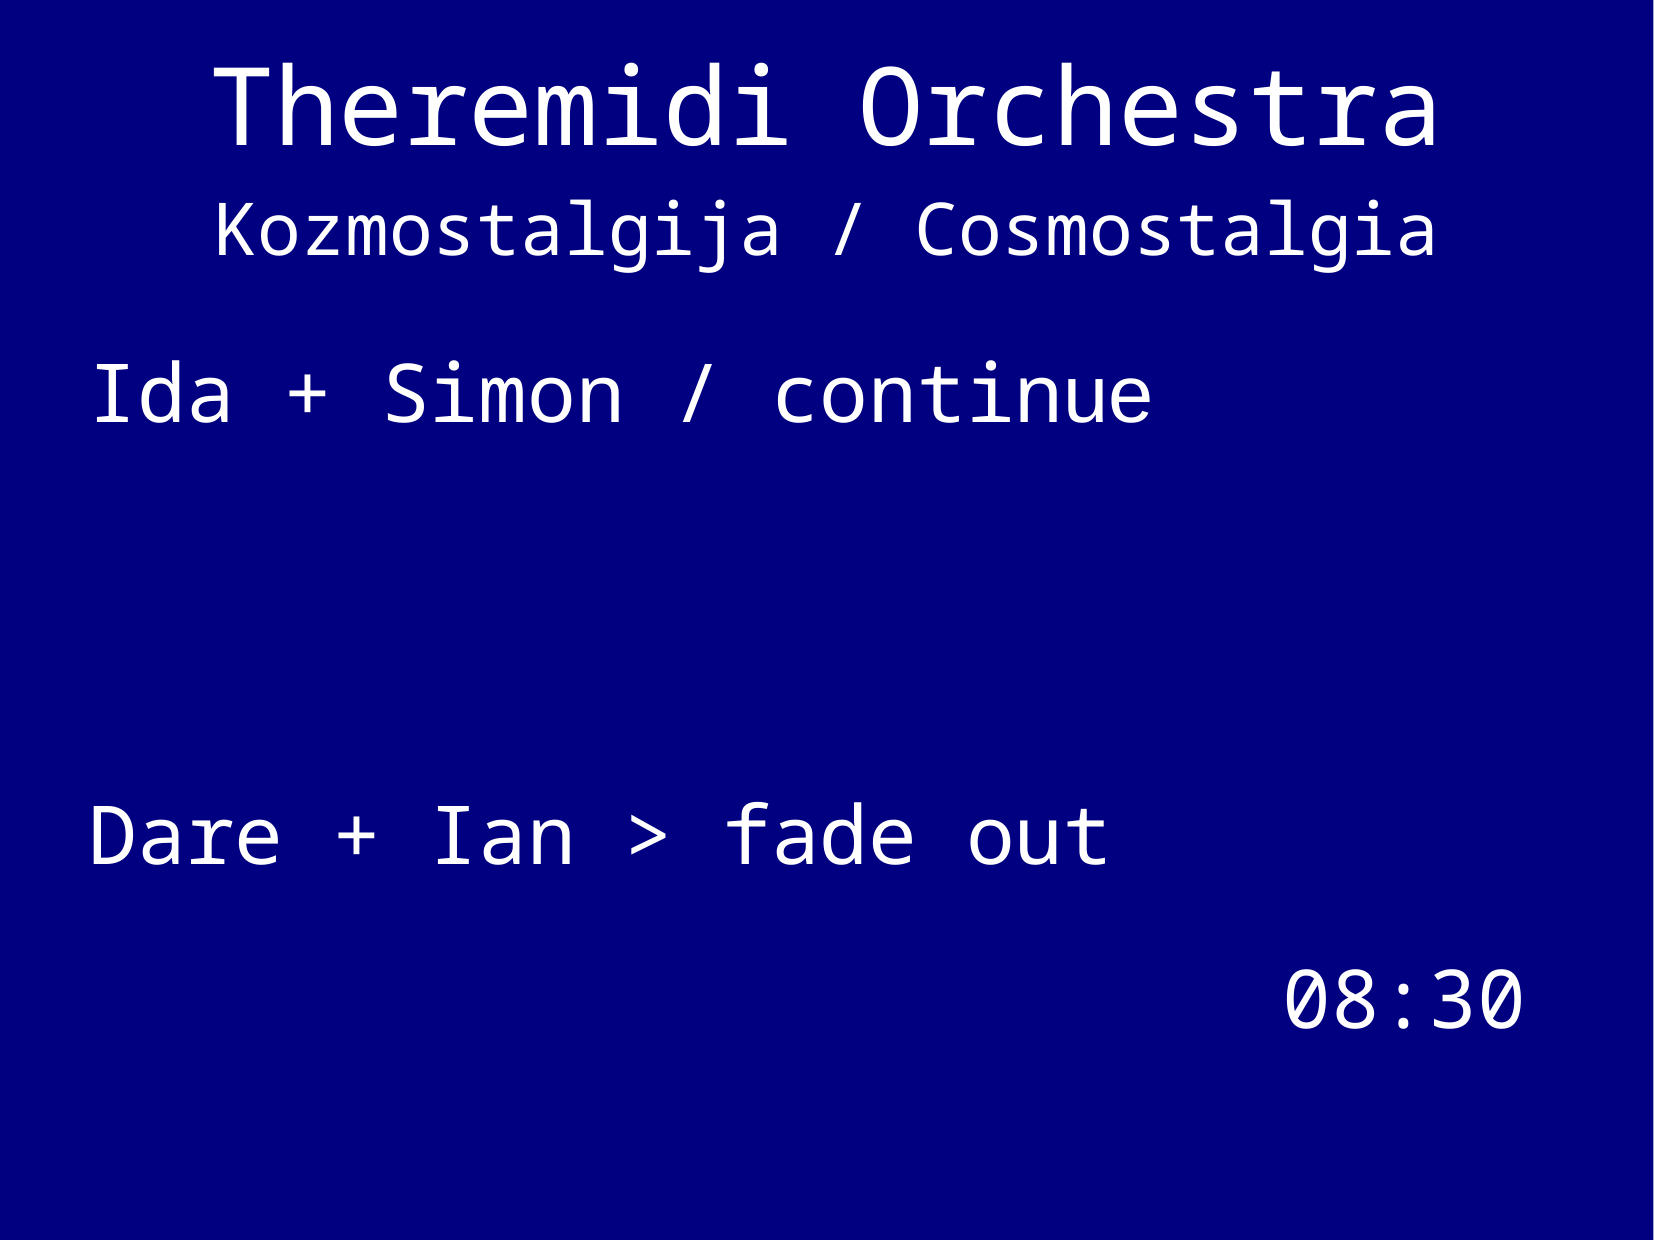

# Theremidi Orchestra Kozmostalgija / Cosmostalgia
Ida + Simon / continue
Dare + Ian > fade out
08:30